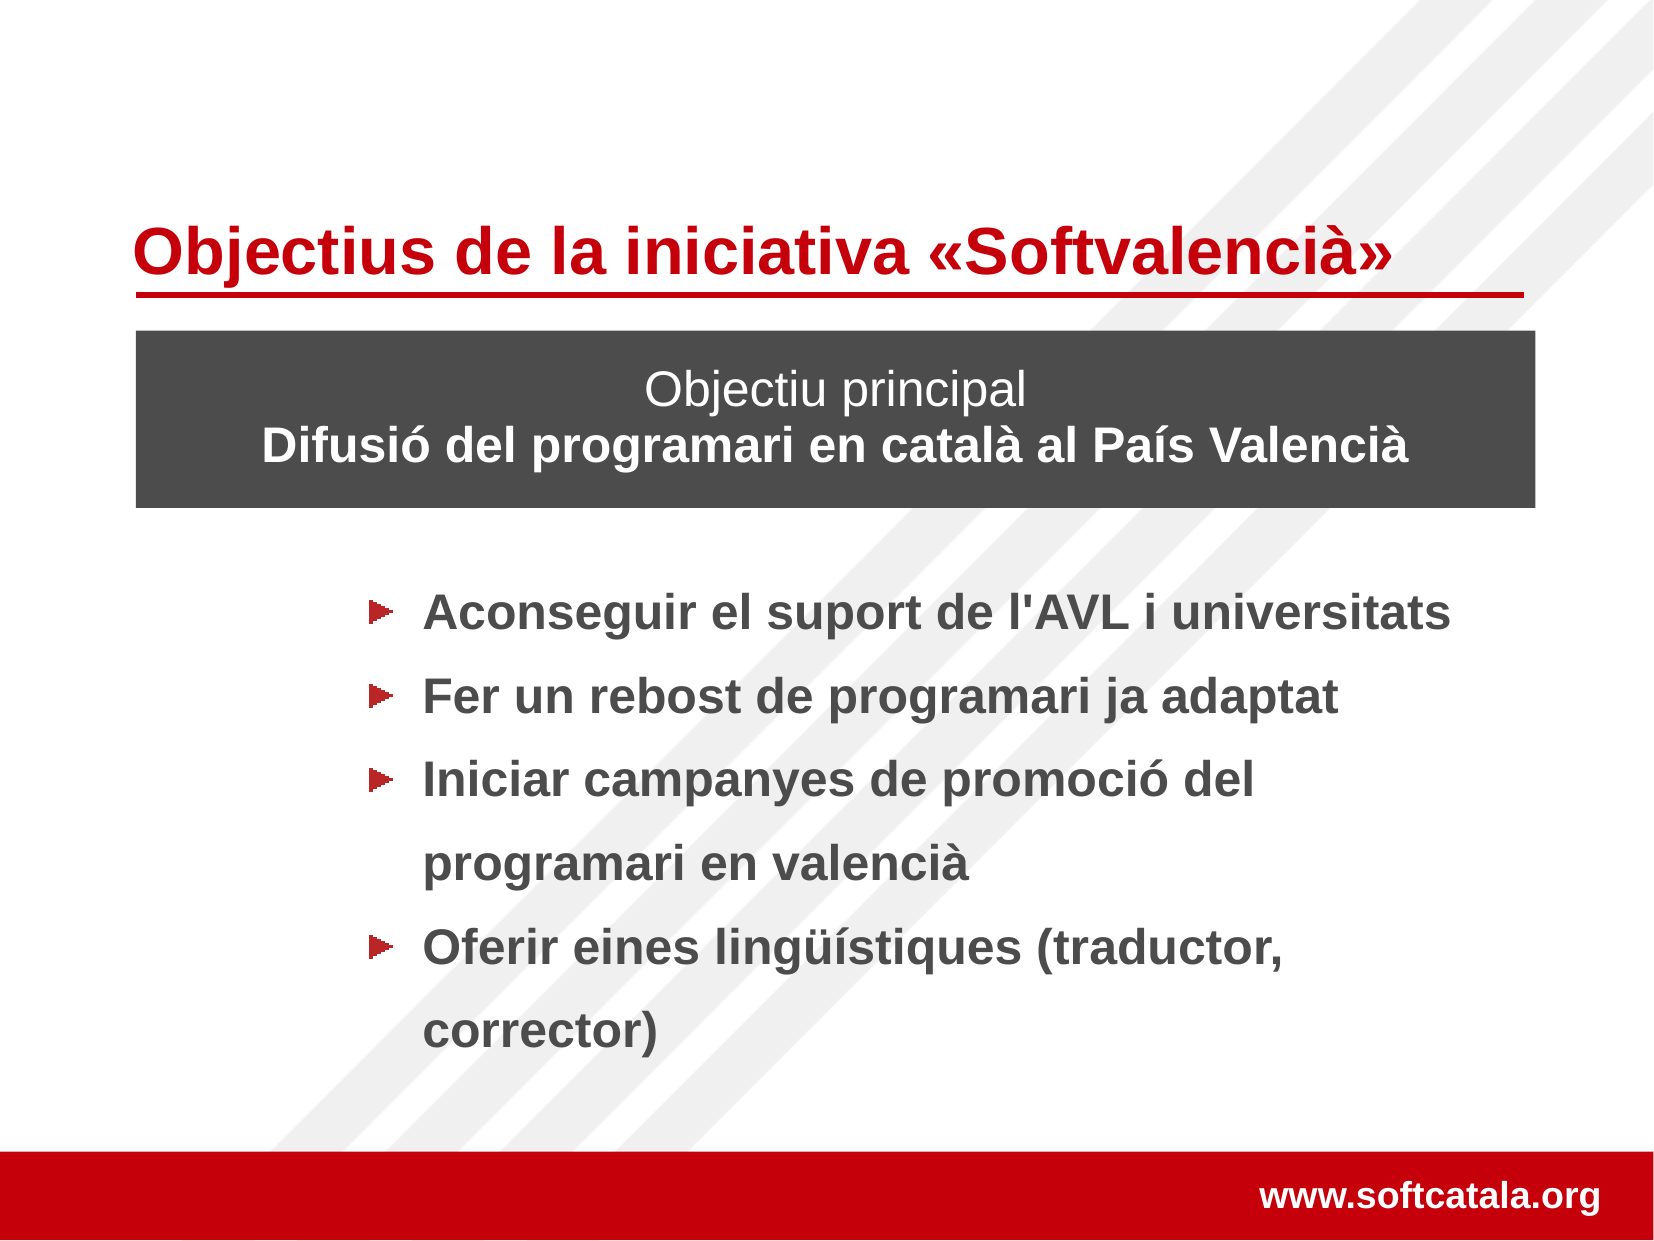

Objectius de la iniciativa «Softvalencià»
Objectiu principal
Difusió del programari en català al País Valencià
Aconseguir el suport de l'AVL i universitats
Fer un rebost de programari ja adaptat
Iniciar campanyes de promoció del programari en valencià
Oferir eines lingüístiques (traductor, corrector)
 www.softcatala.org